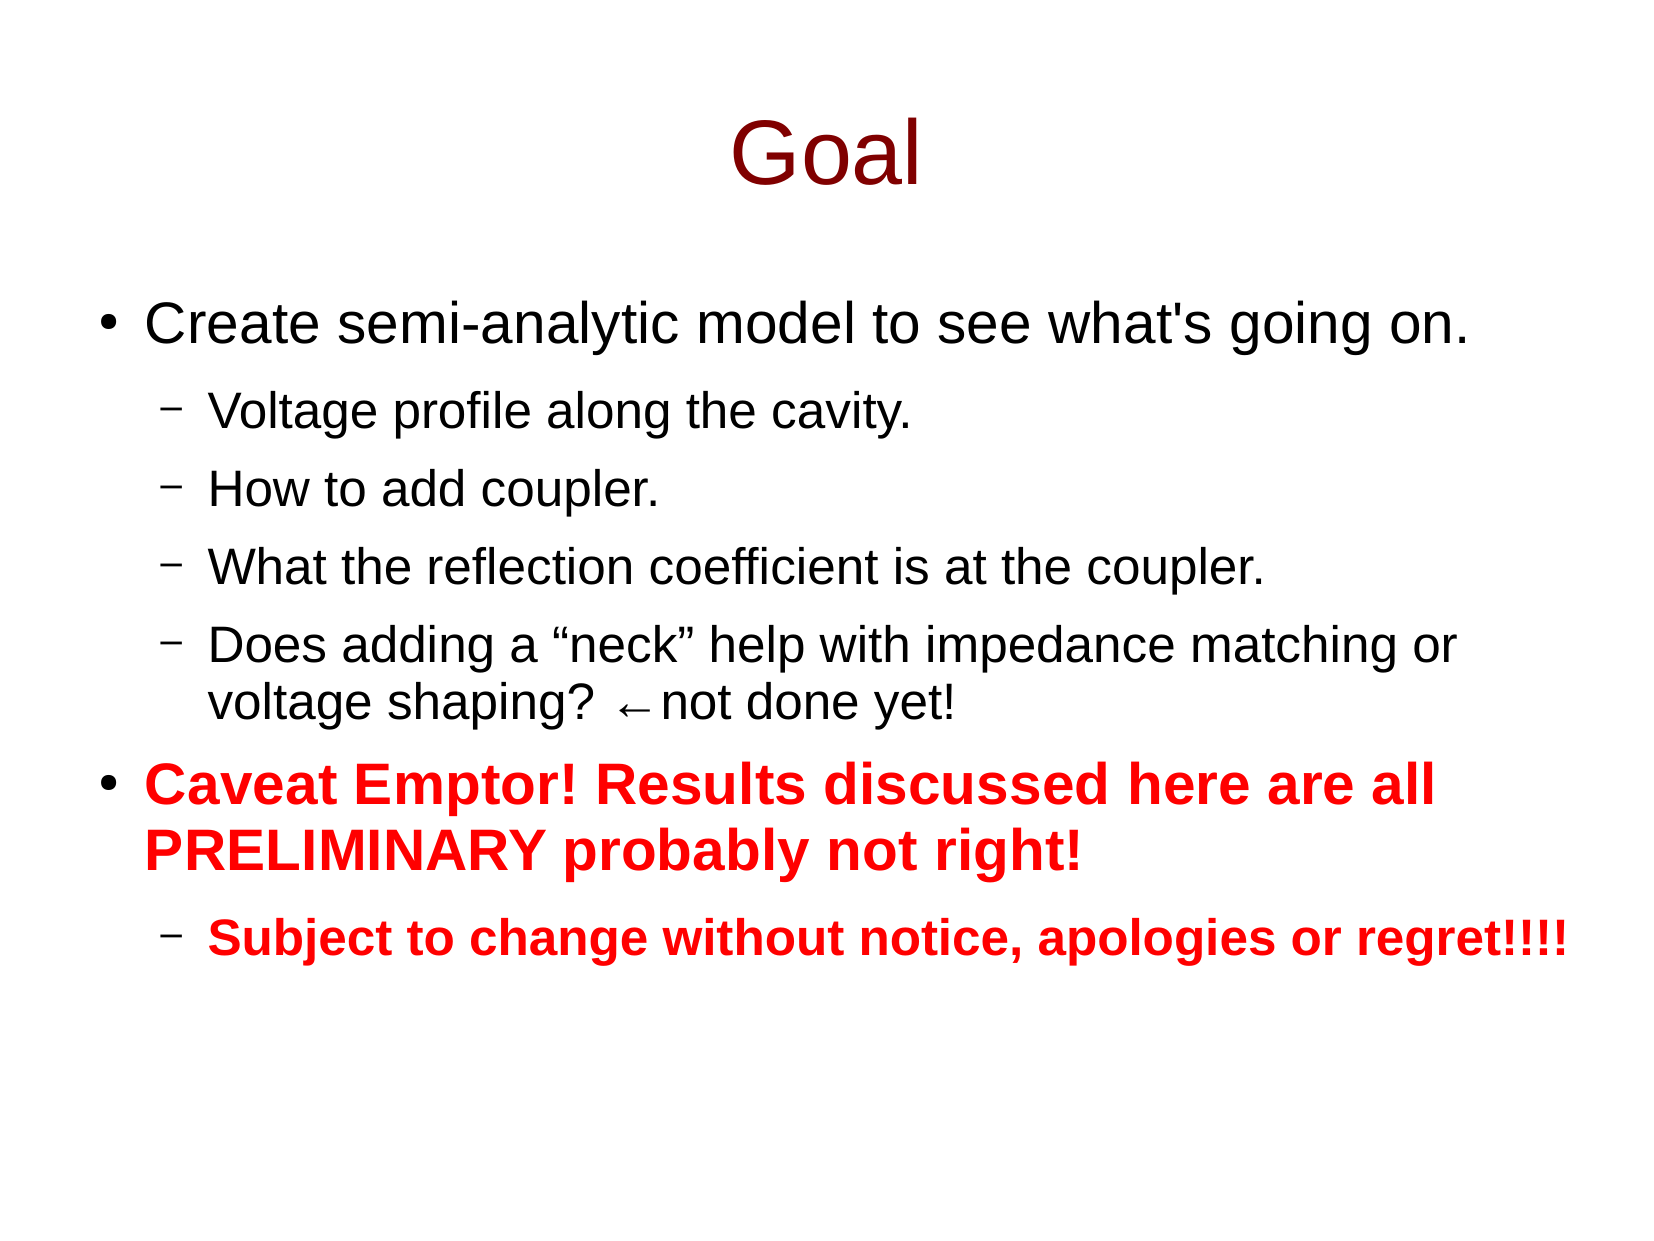

# Goal
Create semi-analytic model to see what's going on.
Voltage profile along the cavity.
How to add coupler.
What the reflection coefficient is at the coupler.
Does adding a “neck” help with impedance matching or voltage shaping? ←not done yet!
Caveat Emptor! Results discussed here are all PRELIMINARY probably not right!
Subject to change without notice, apologies or regret!!!!